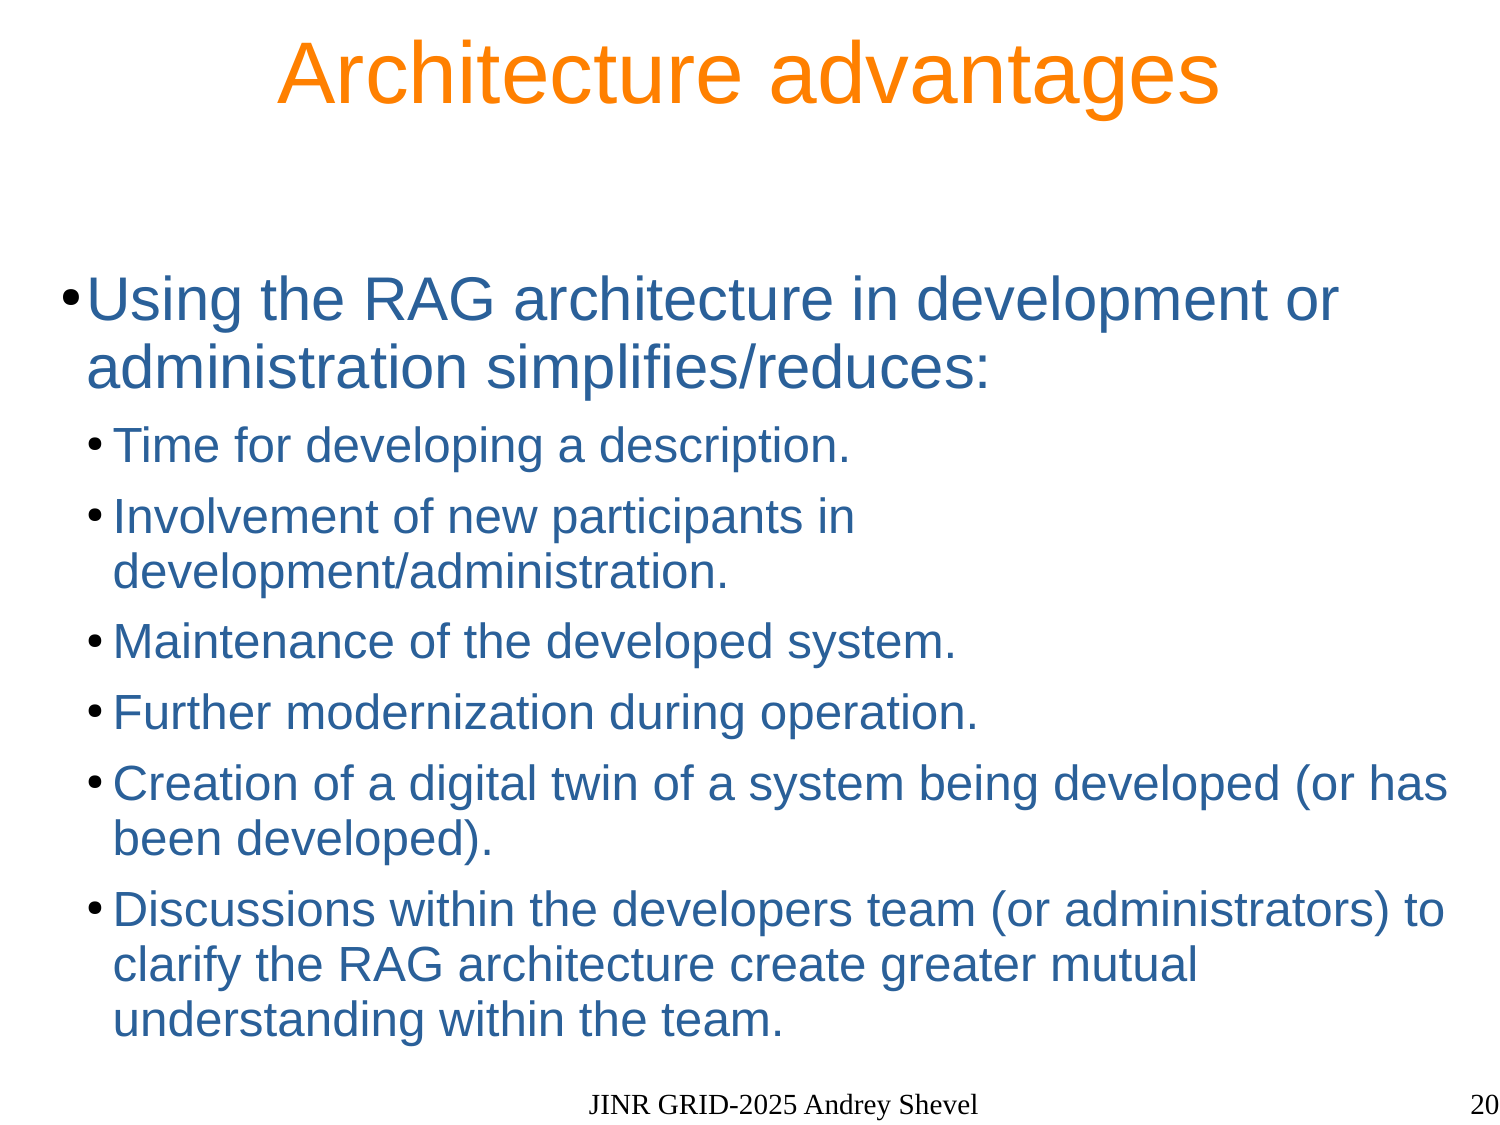

# Architecture advantages
Using the RAG architecture in development or administration simplifies/reduces:
Time for developing a description.
Involvement of new participants in development/administration.
Maintenance of the developed system.
Further modernization during operation.
Creation of a digital twin of a system being developed (or has been developed).
Discussions within the developers team (or administrators) to clarify the RAG architecture create greater mutual understanding within the team.
20